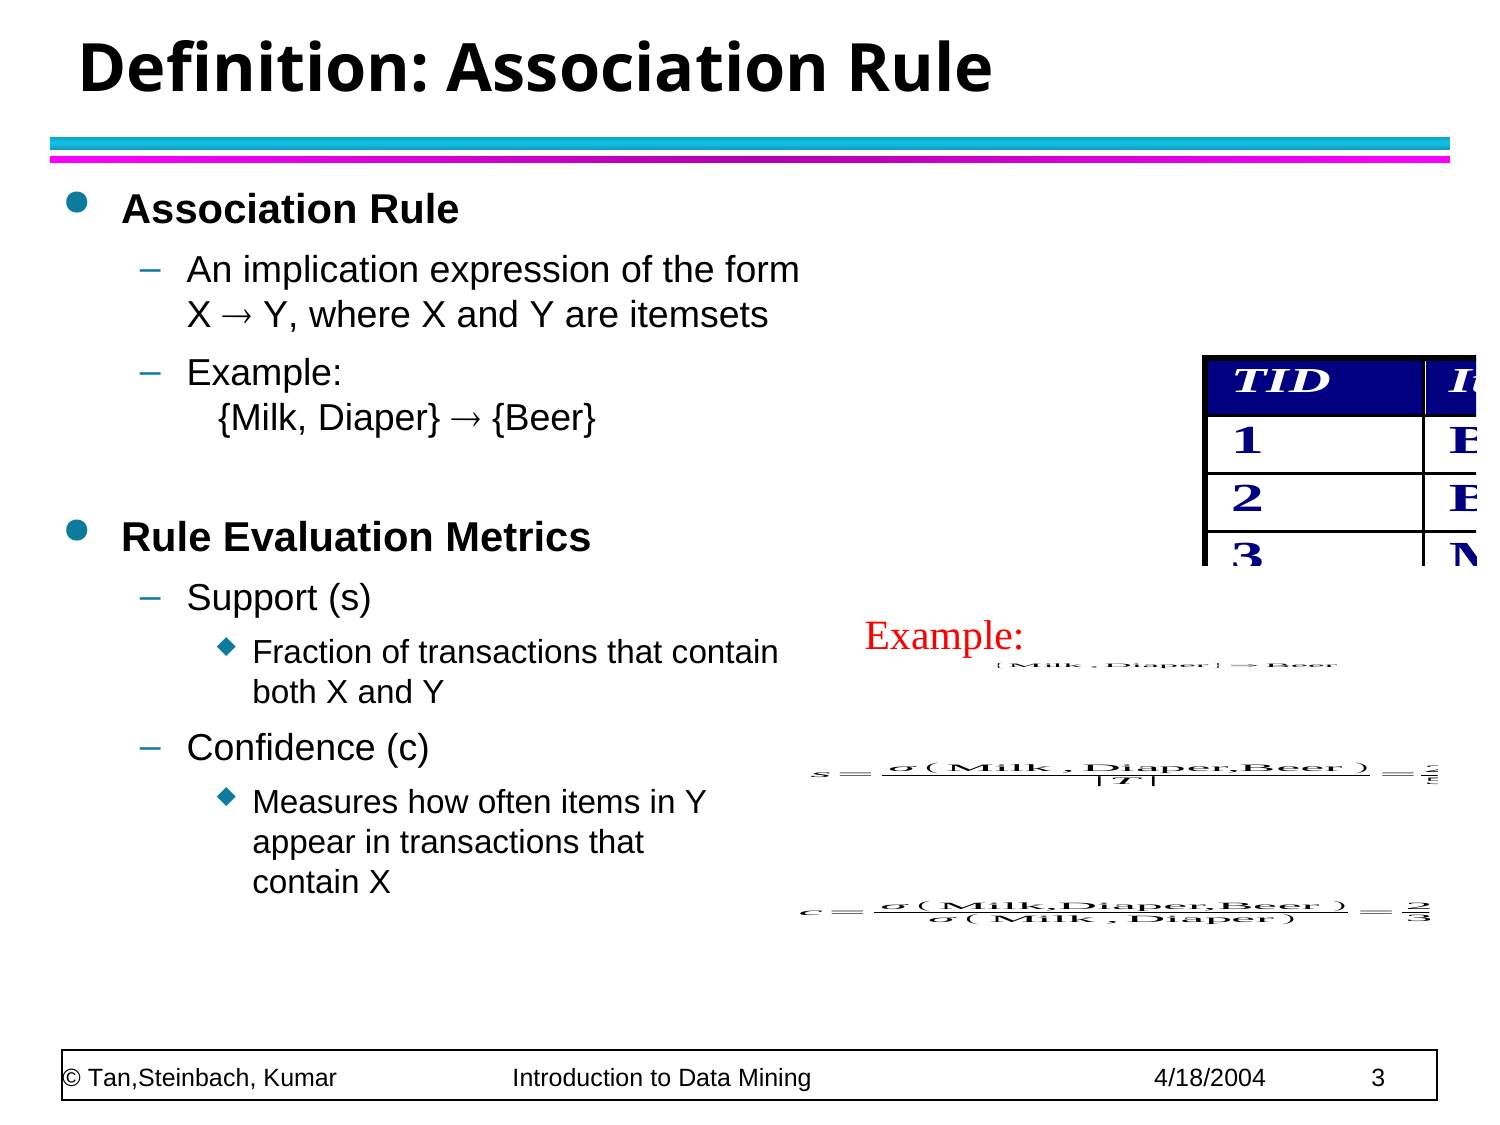

# Definition: Association Rule
Association Rule
An implication expression of the form X  Y, where X and Y are itemsets
Example:
 {Milk, Diaper}  {Beer}
Rule Evaluation Metrics
Support (s)
Fraction of transactions that contain both X and Y
Confidence (c)
Measures how often items in Y
appear in transactions that
contain X
Example: